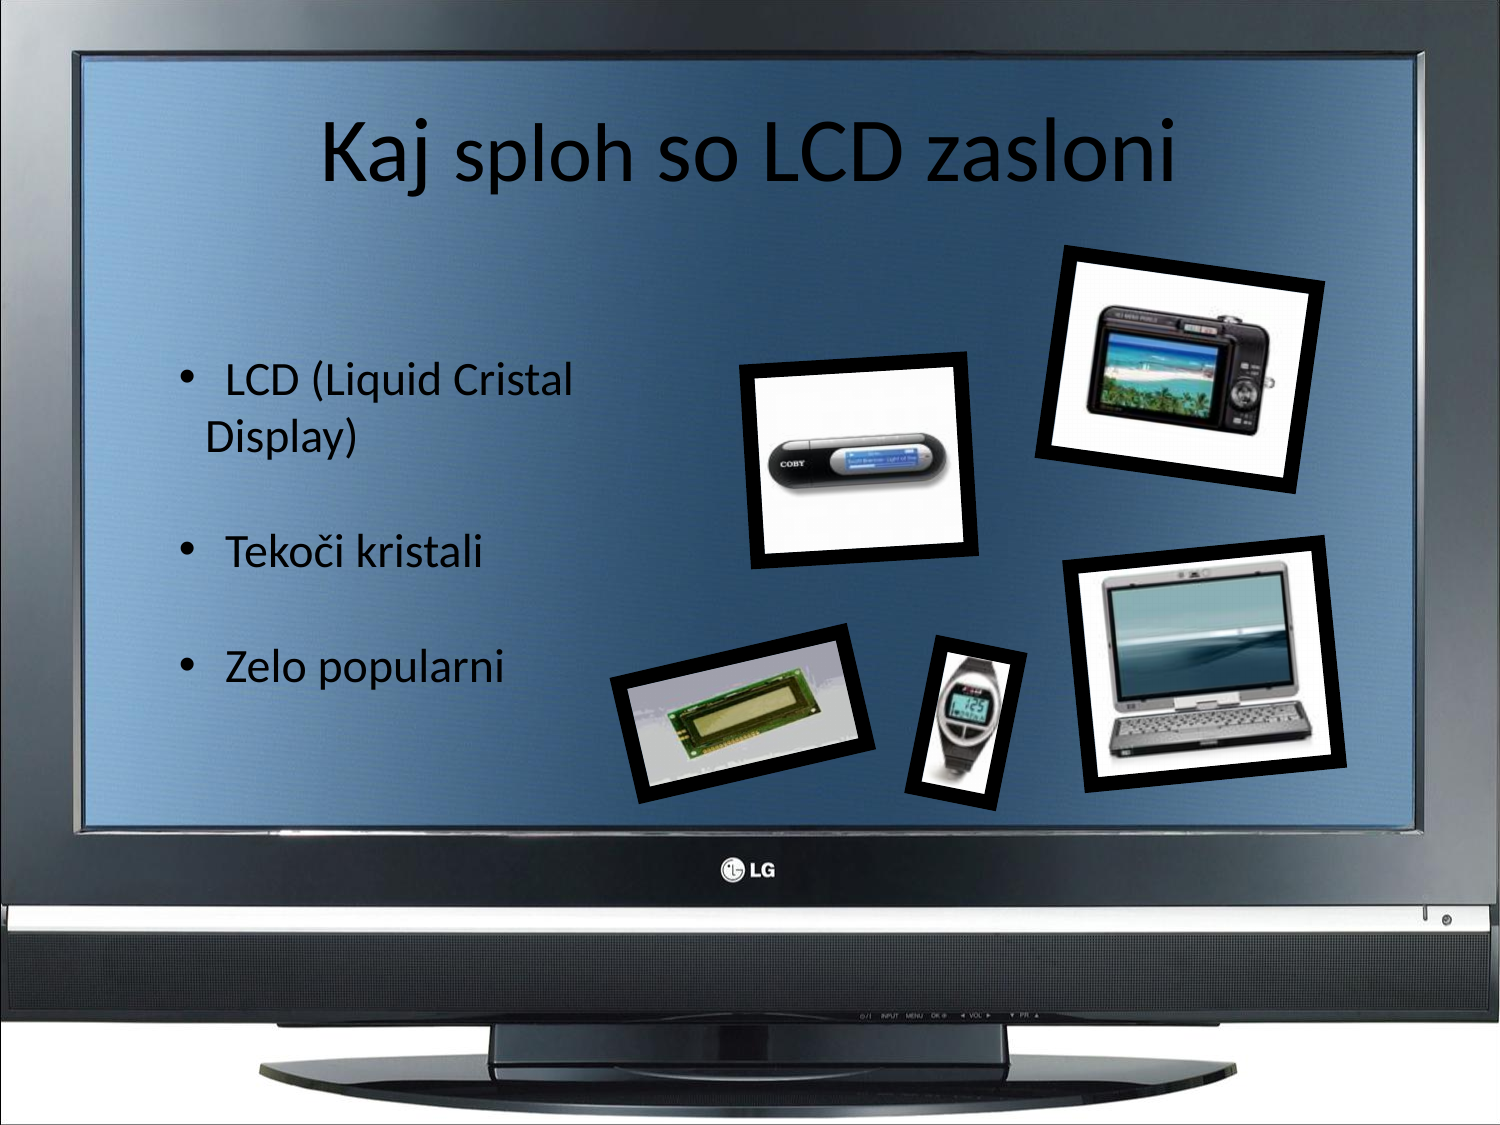

Kaj sploh so LCD zasloni
 LCD (Liquid Cristal
 Display)
 Tekoči kristali
 Zelo popularni